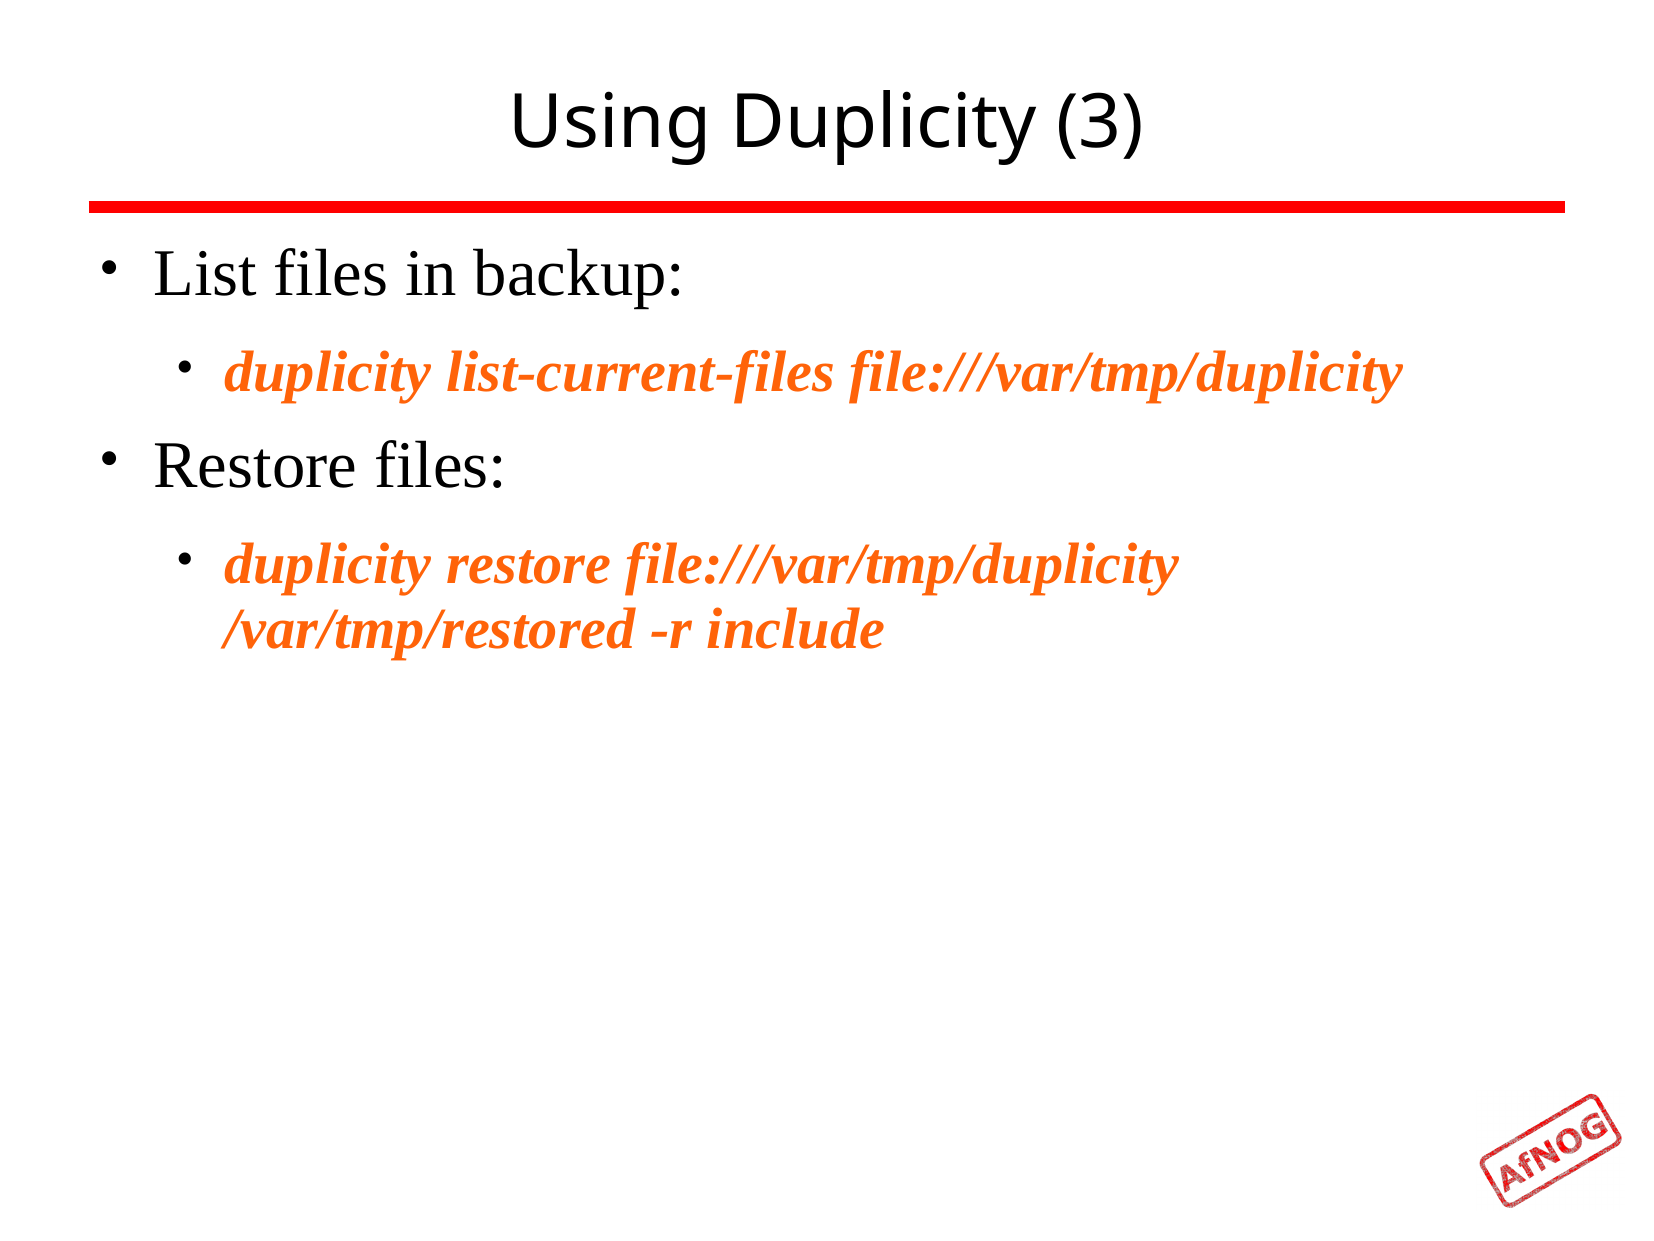

# Using Duplicity (3)
List files in backup:
duplicity list-current-files file:///var/tmp/duplicity
Restore files:
duplicity restore file:///var/tmp/duplicity /var/tmp/restored -r include